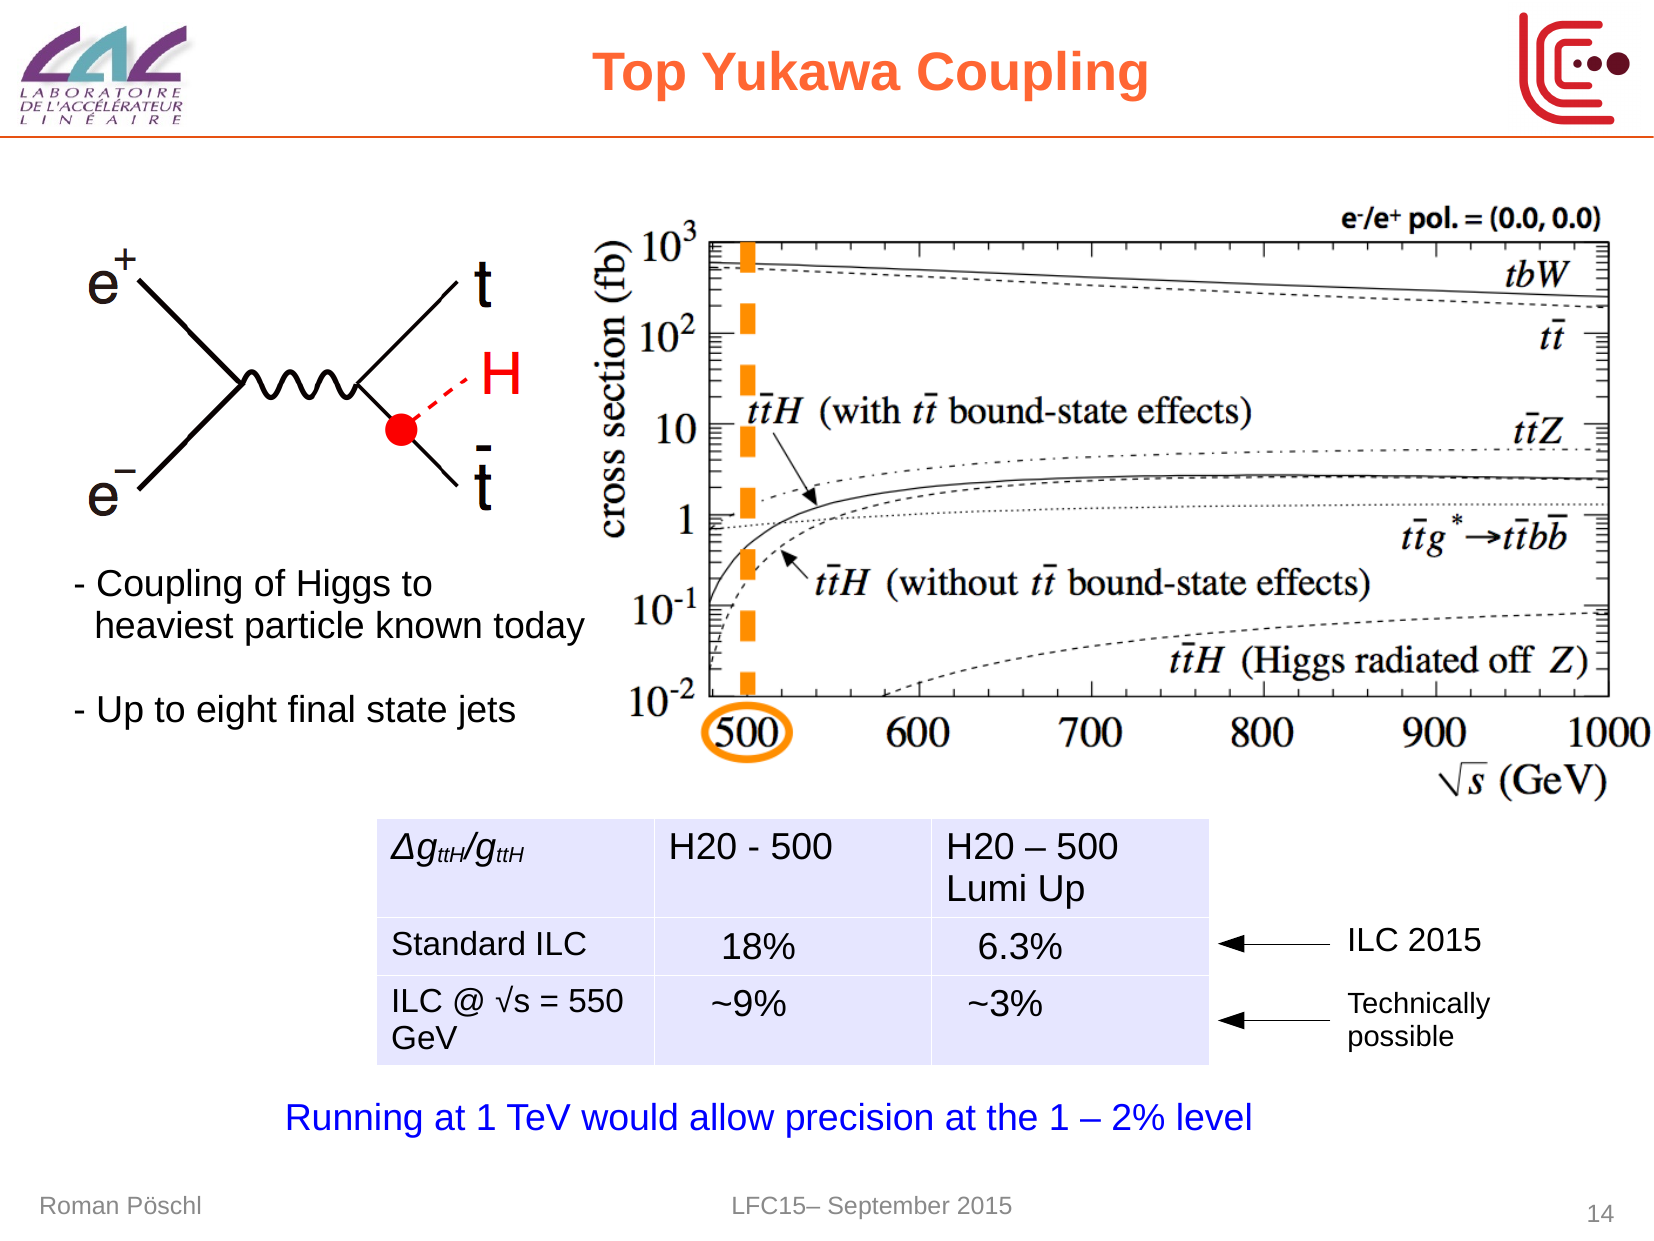

# Top Yukawa Coupling
- Coupling of Higgs to
 heaviest particle known today
- Up to eight final state jets
| ΔgttH/gttH | H20 - 500 | H20 – 500 Lumi Up |
| --- | --- | --- |
| Standard ILC | 18% | 6.3% |
| ILC @ √s = 550 GeV | ~9% | ~3% |
ILC 2015
Technically
possible
Running at 1 TeV would allow precision at the 1 – 2% level